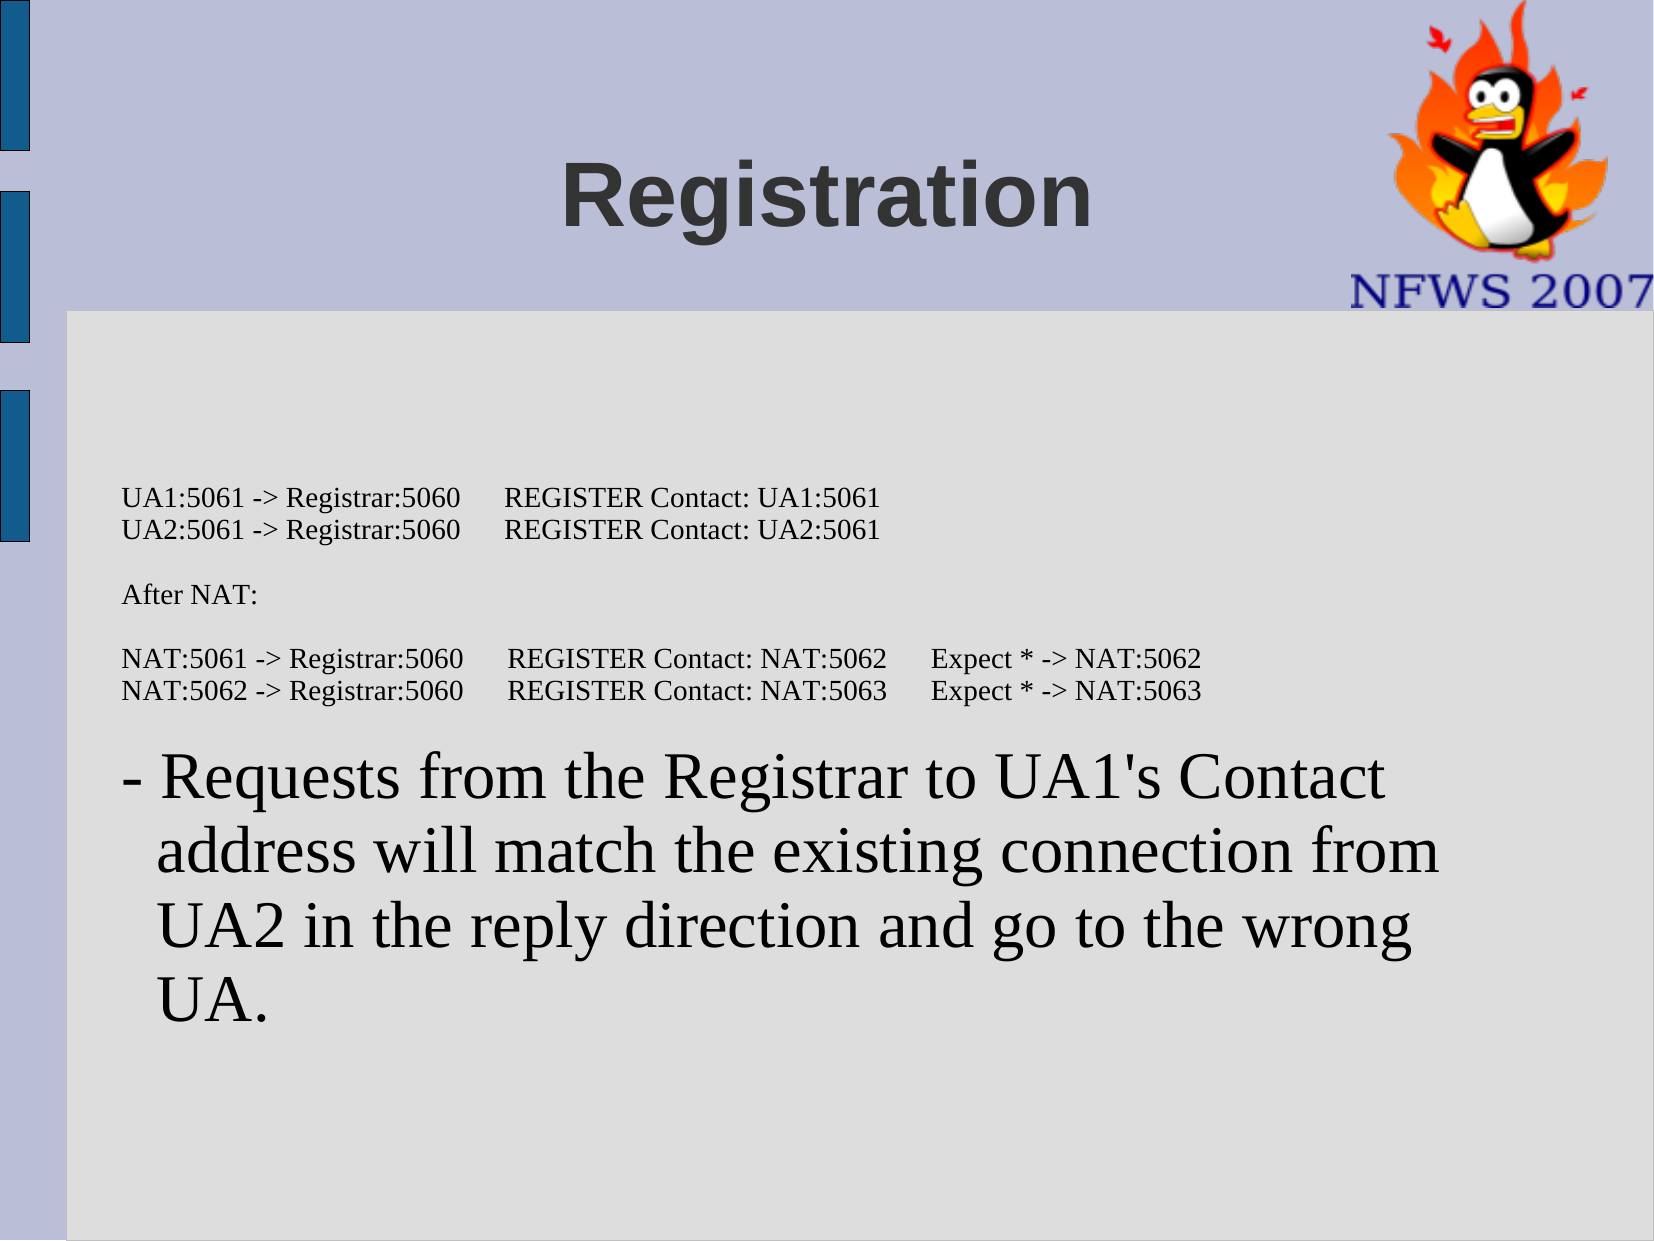

# Registration
UA1:5061 -> Registrar:5060 REGISTER Contact: UA1:5061
UA2:5061 -> Registrar:5060 REGISTER Contact: UA2:5061
After NAT:
NAT:5061 -> Registrar:5060 REGISTER Contact: NAT:5062 Expect * -> NAT:5062
NAT:5062 -> Registrar:5060 REGISTER Contact: NAT:5063 Expect * -> NAT:5063
- Requests from the Registrar to UA1's Contact address will match the existing connection from UA2 in the reply direction and go to the wrong UA.